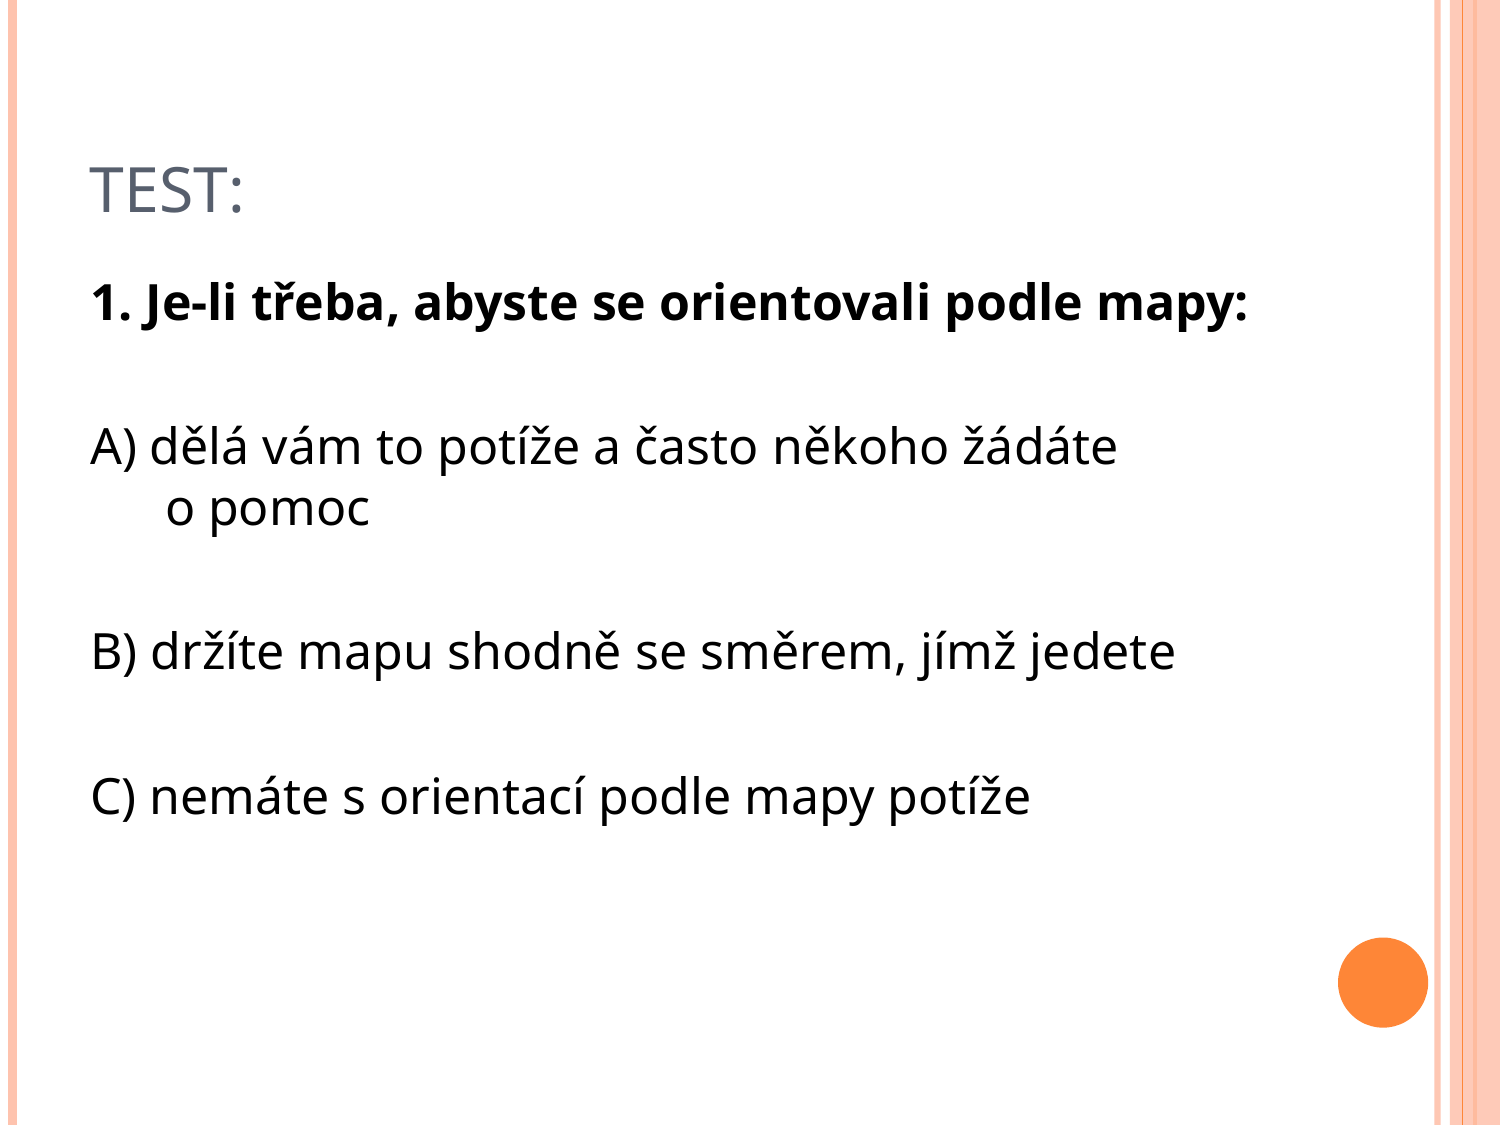

# TEST:
1. Je-li třeba, abyste se orientovali podle mapy:
A) dělá vám to potíže a často někoho žádáte o pomoc
B) držíte mapu shodně se směrem, jímž jedete
C) nemáte s orientací podle mapy potíže